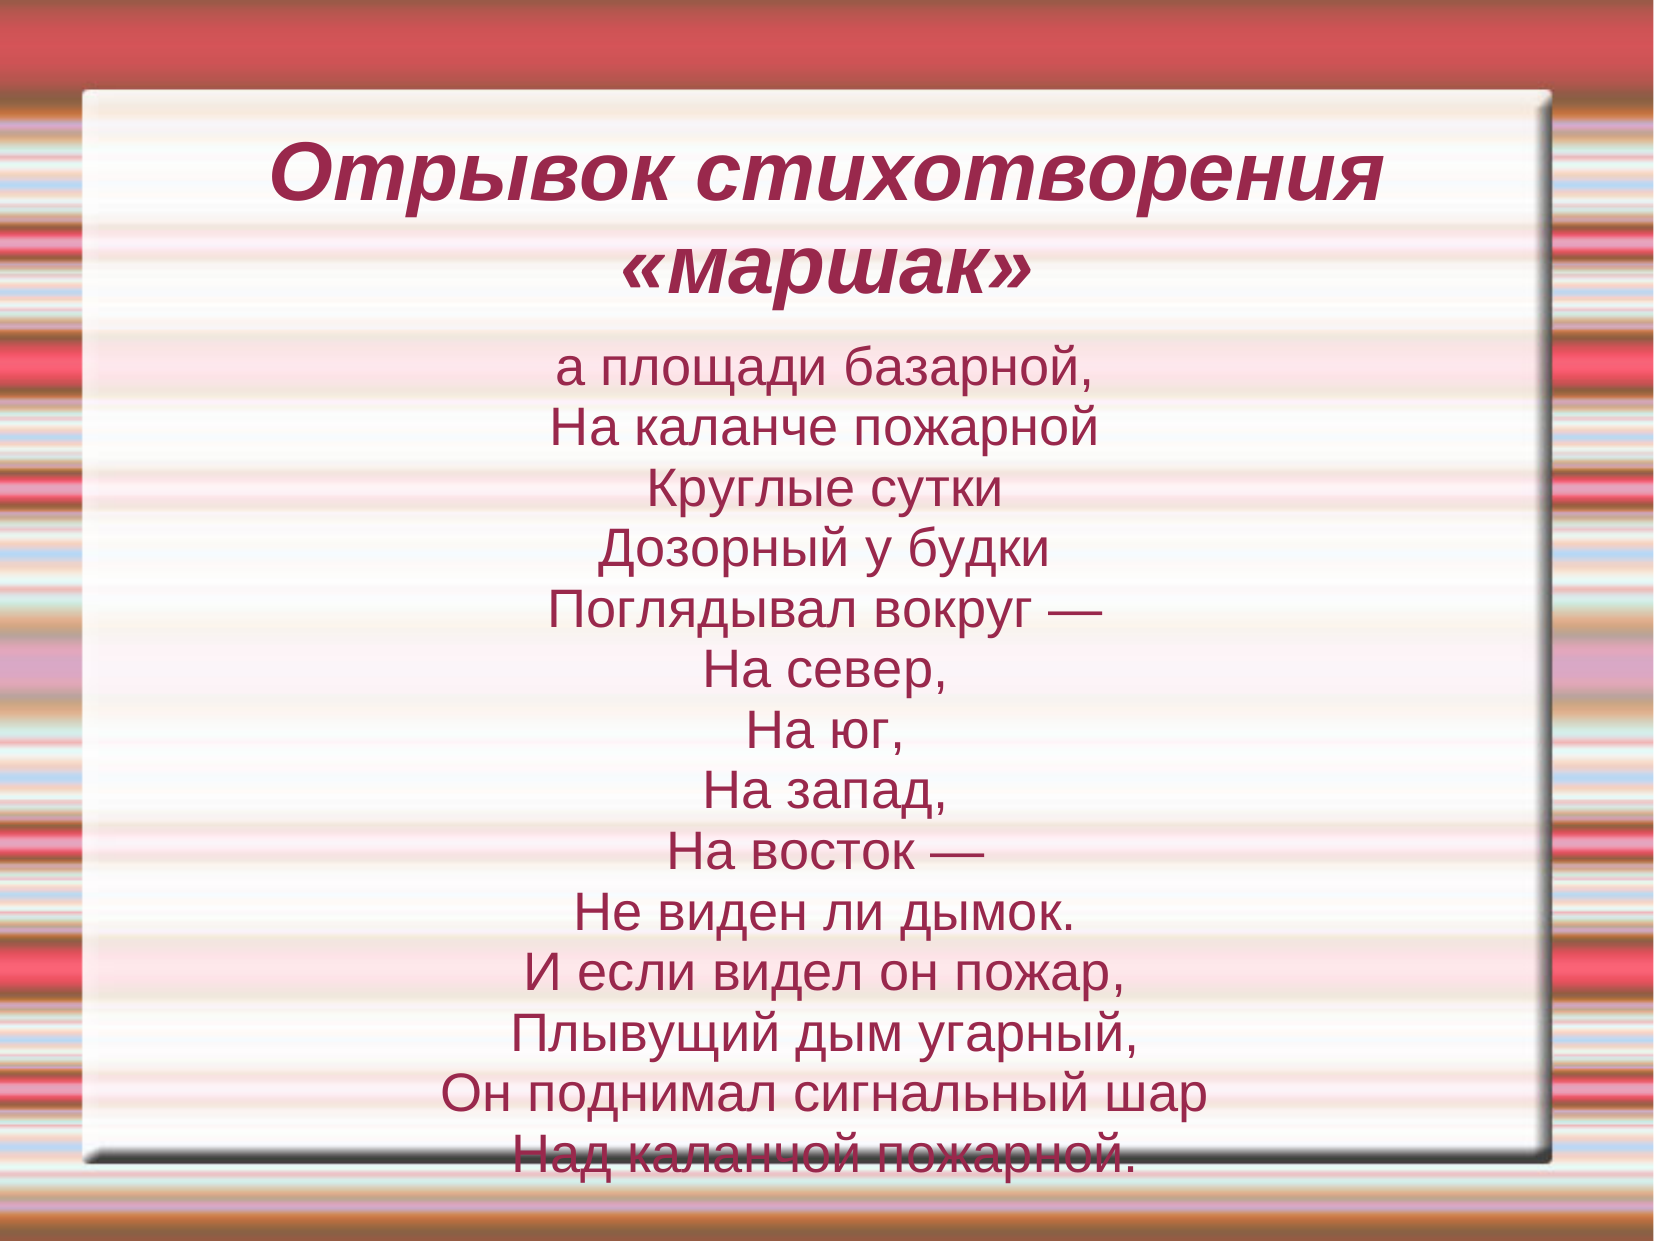

# Отрывок стихотворения «маршак»
а площади базарной,
На каланче пожарной
Круглые сутки
Дозорный у будки
Поглядывал вокруг —
На север,
На юг,
На запад,
На восток —
Не виден ли дымок.
И если видел он пожар,
Плывущий дым угарный,
Он поднимал сигнальный шар
Над каланчой пожарной.